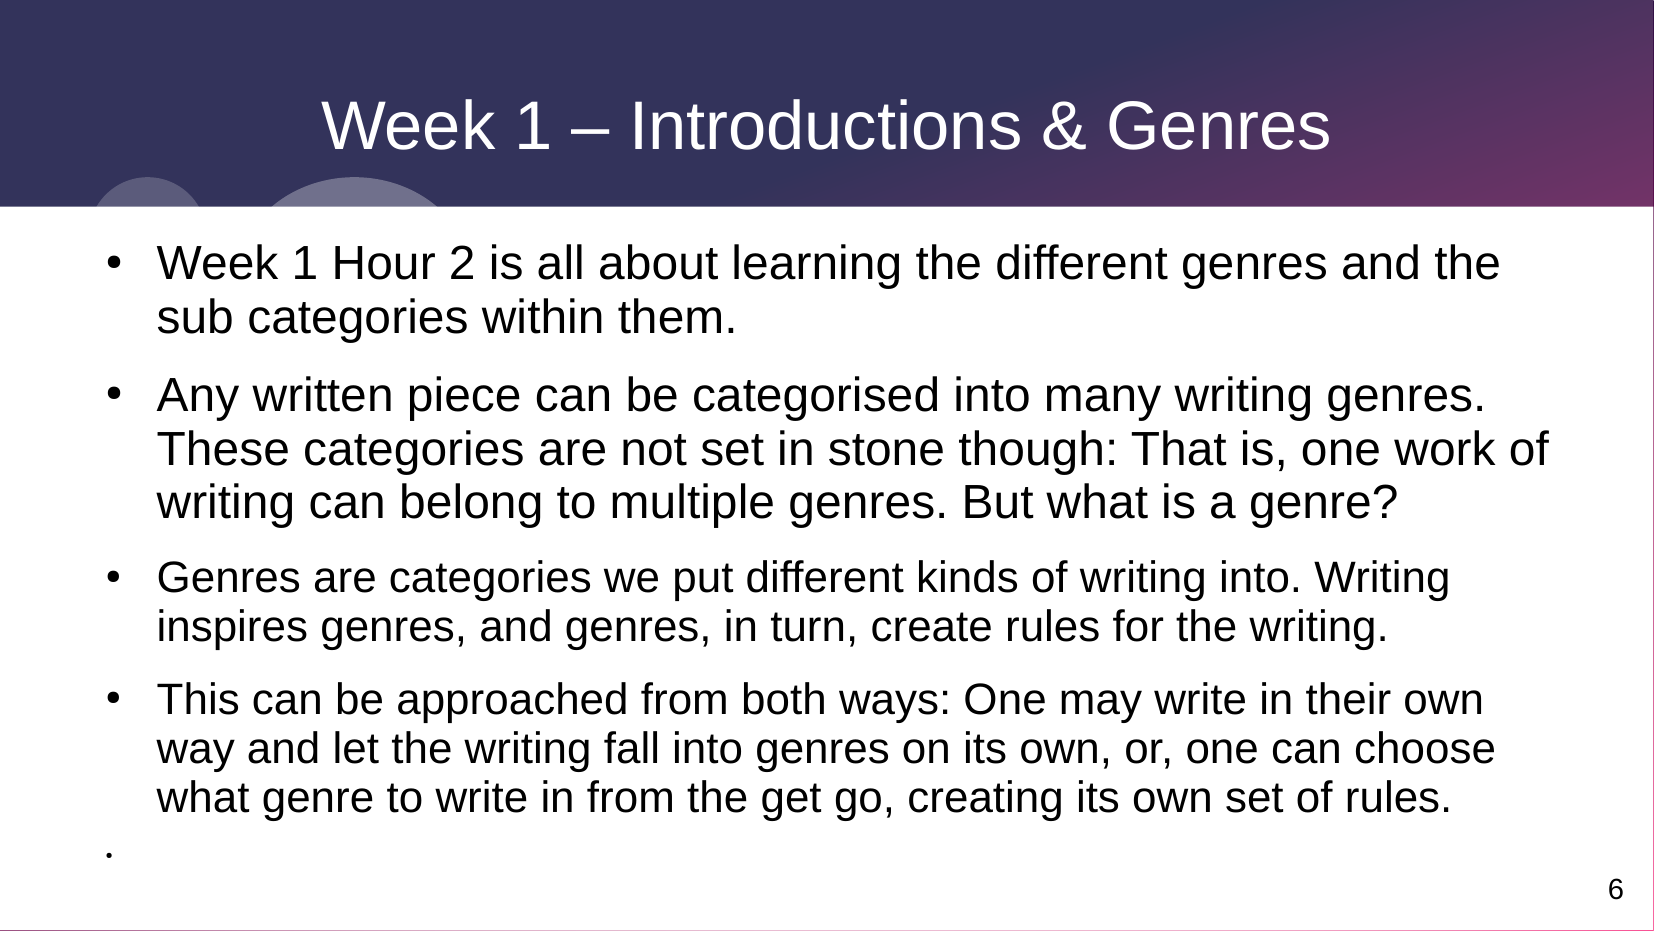

# Week 1 – Introductions & Genres
Week 1 Hour 2 is all about learning the different genres and the sub categories within them.
Any written piece can be categorised into many writing genres. These categories are not set in stone though: That is, one work of writing can belong to multiple genres. But what is a genre?
Genres are categories we put different kinds of writing into. Writing inspires genres, and genres, in turn, create rules for the writing.
This can be approached from both ways: One may write in their own way and let the writing fall into genres on its own, or, one can choose what genre to write in from the get go, creating its own set of rules.
6